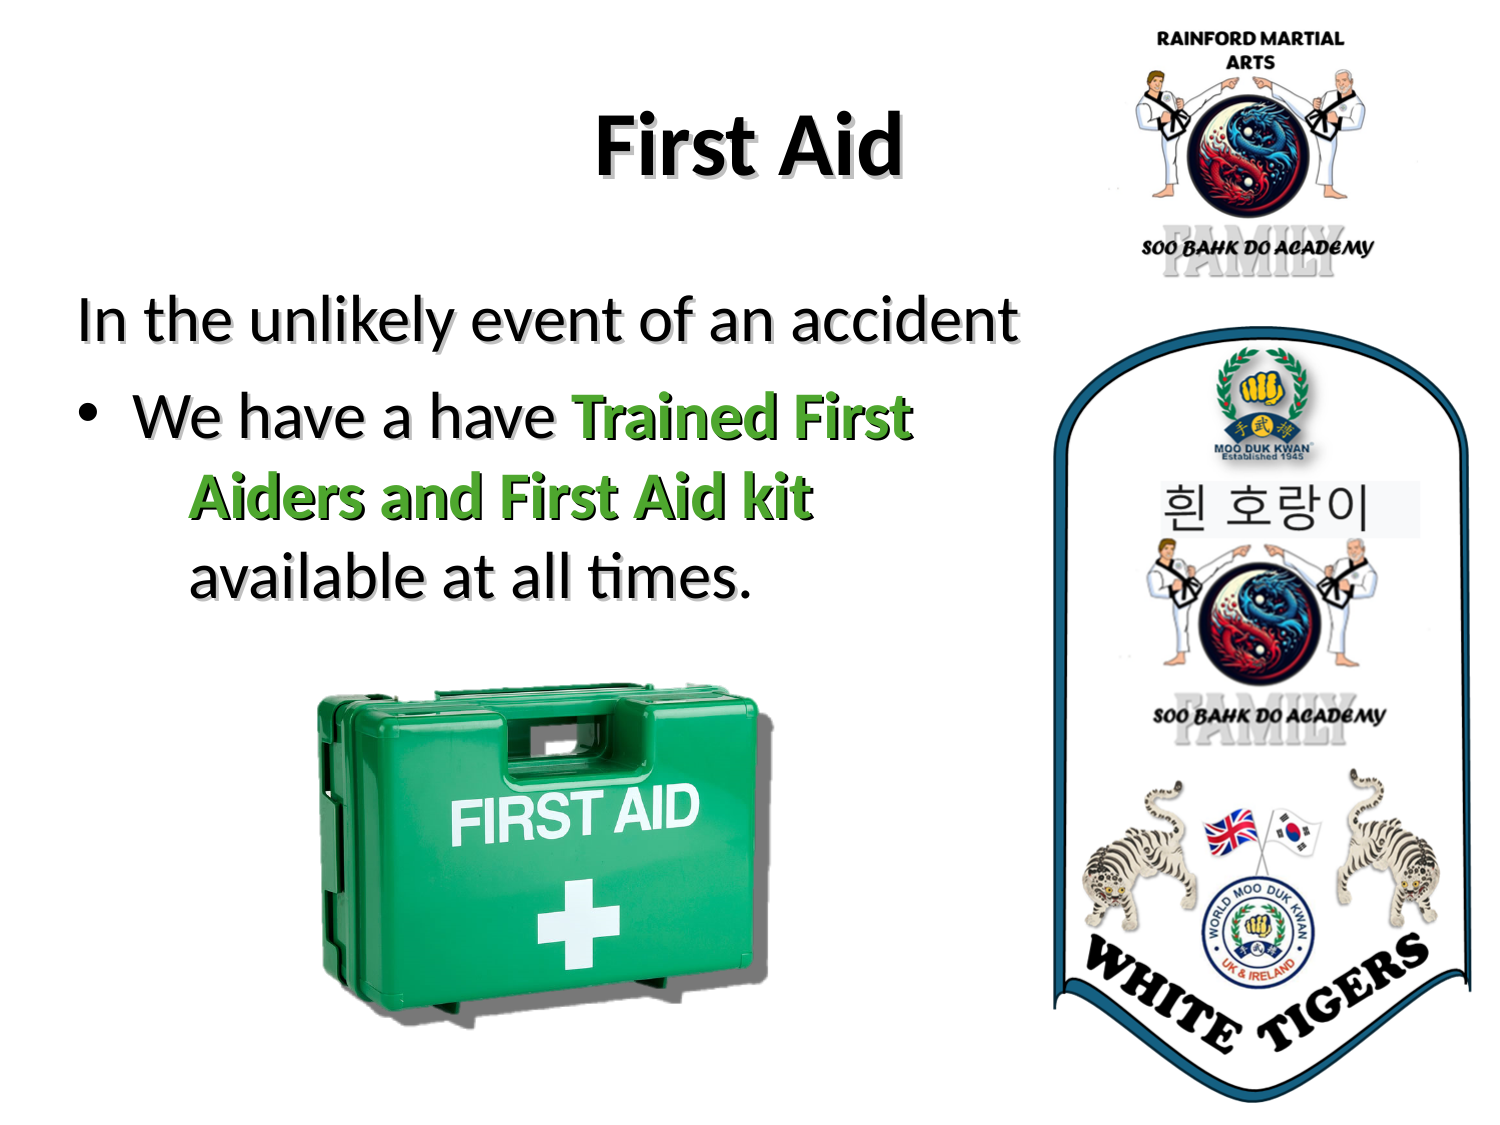

# First Aid
In the unlikely event of an accident
We have a have Trained First Aiders and First Aid kit available at all times.